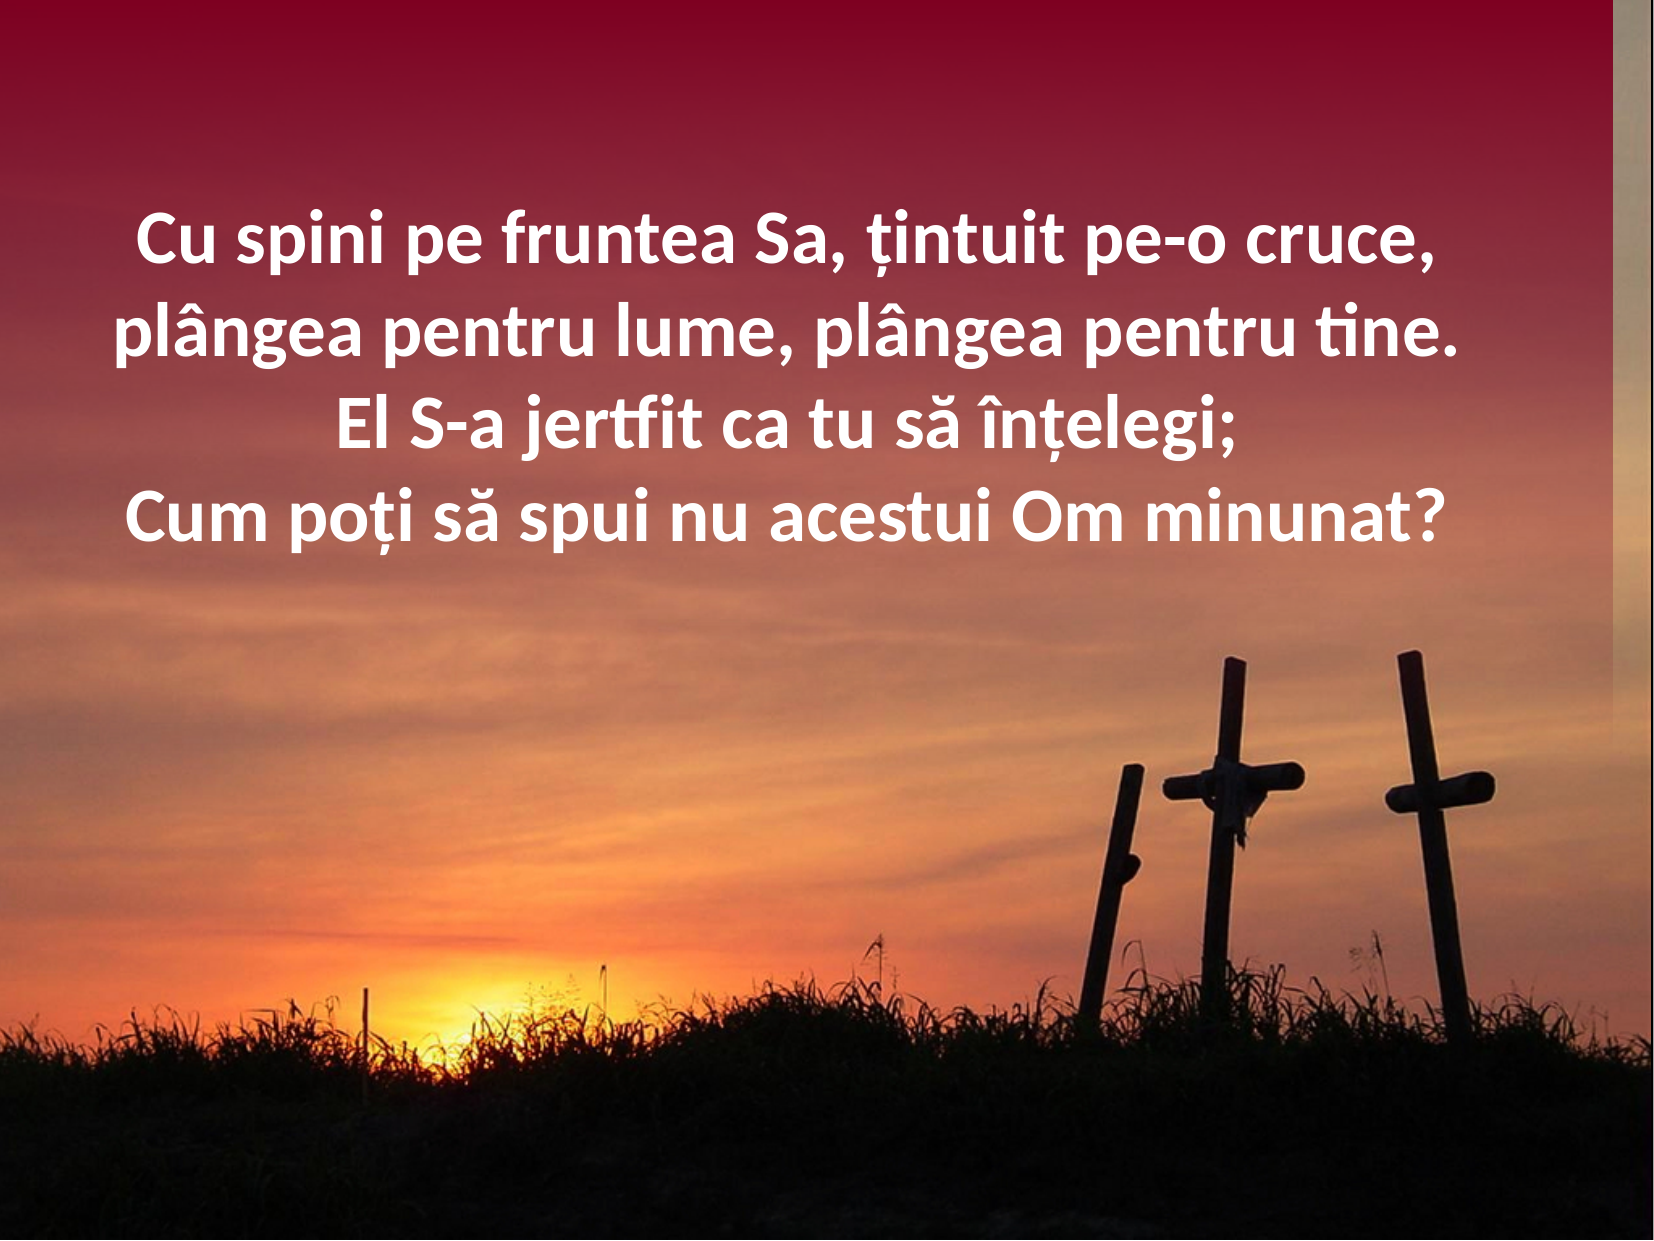

Cu spini pe fruntea Sa, ţintuit pe-o cruce,
plângea pentru lume, plângea pentru tine.
El S-a jertfit ca tu să înţelegi;
Cum poţi să spui nu acestui Om minunat?